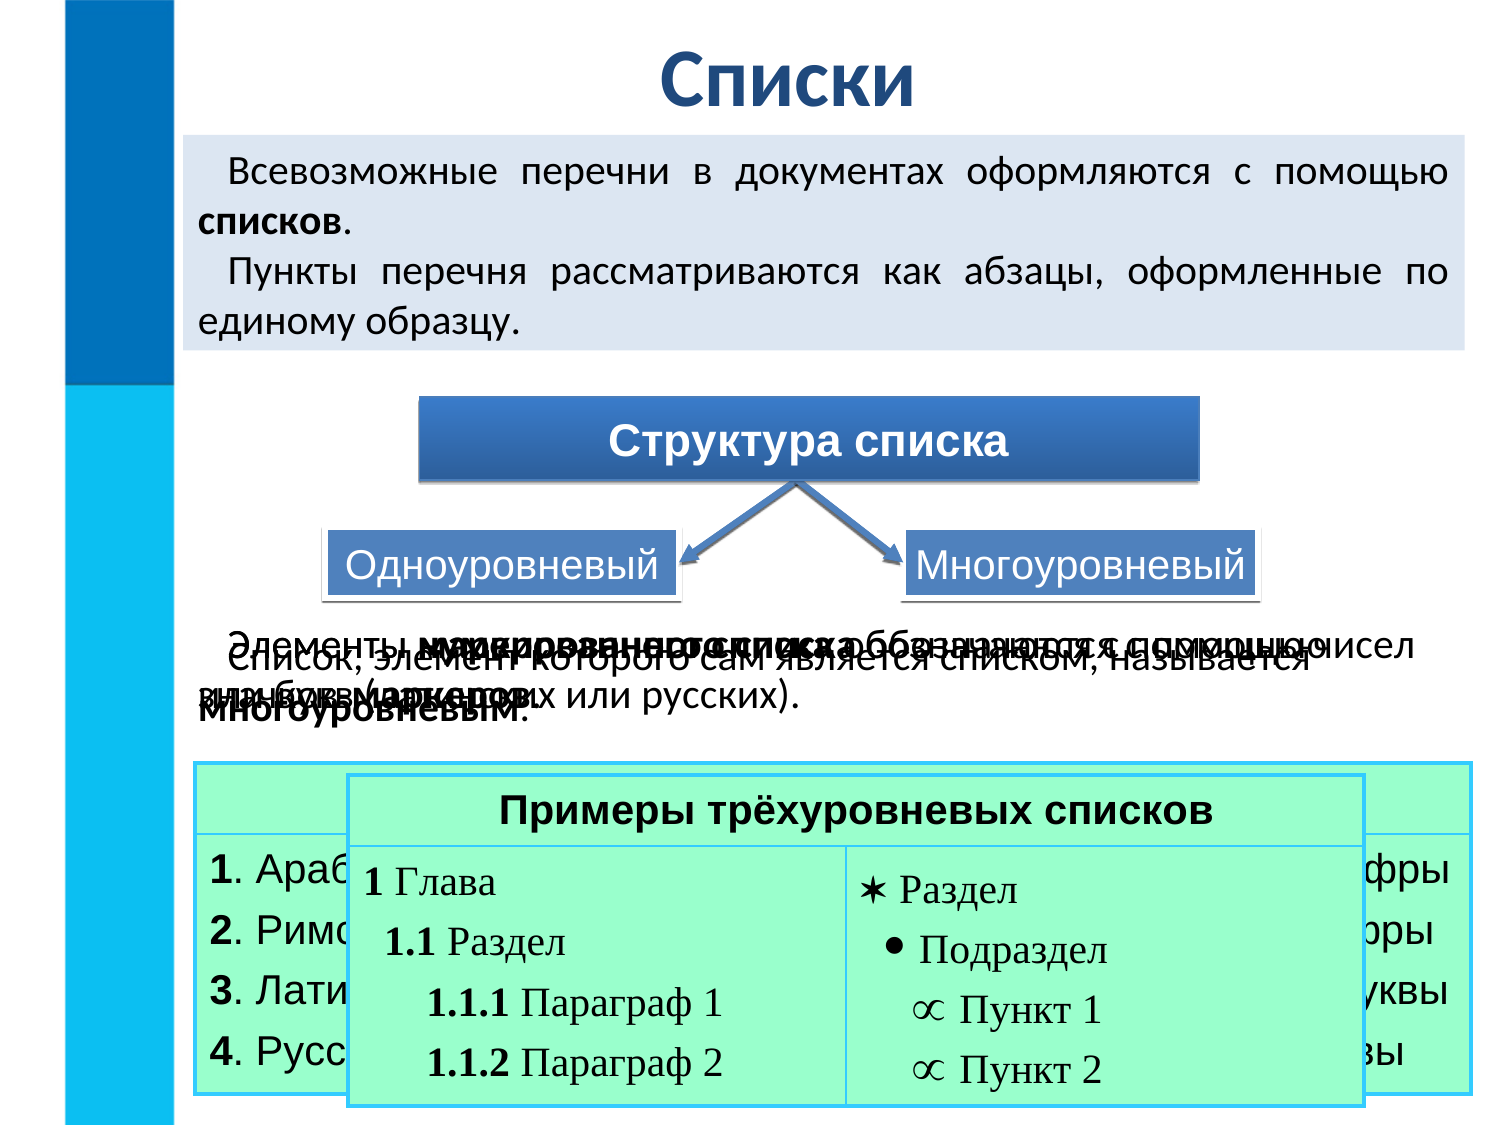

Списки
Всевозможные перечни в документах оформляются с помощью списков.
Пункты перечня рассматриваются как абзацы, оформленные по единому образцу.
Список – перечень в документе
Структура списка
Нумерованный
Одноуровневый
Маркированный
Многоуровневый
Элементы нумерованного списка обозначаются с помощью чисел или букв (латинских или русских).
Элементы маркированного списка обозначаются с помощью значков-маркеров.
Список, элемент которого сам является списком, называется многоуровневым.
| Примеры нумерованных списков | | |
| --- | --- | --- |
| 1. Арабские цифры 2. Римские цифры 3. Латинские буквы 4. Русские буквы | I. Арабские цифры II. Римские цифры III. Латинские буквы IV. Русские буквы | a). Арабские цифры b). Римские цифры c). Латинские буквы d). Русские буквы |
| Примеры маркированных списков | | | |
| --- | --- | --- | --- |
| R&Q ICQ QIP | R&Q ICQ QIP | R&Q ICQ QIP | R&Q ICQ QIP |
| Примеры трёхуровневых списков | |
| --- | --- |
| 1 Глава 1.1 Раздел 1.1.1 Параграф 1 1.1.2 Параграф 2 |  Раздел  Подраздел  Пункт 1  Пункт 2 |